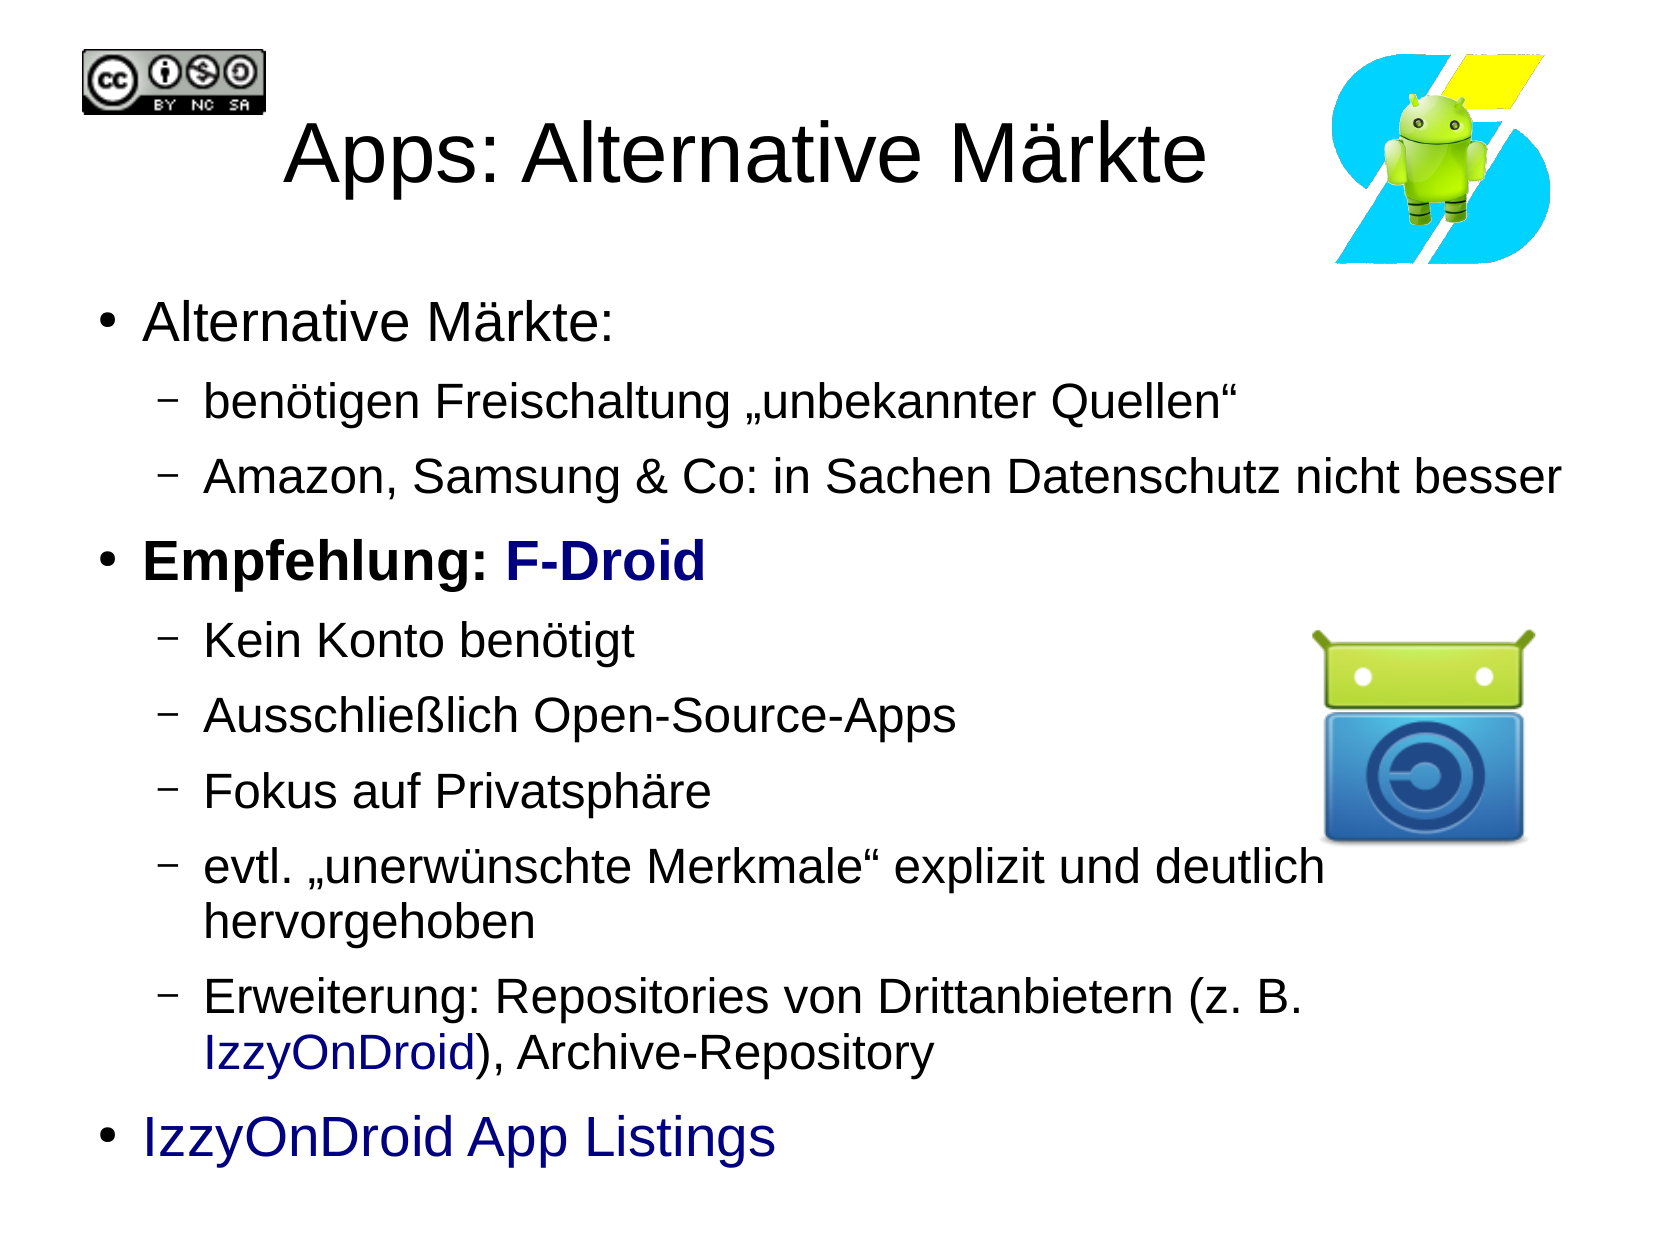

# Apps: Alternative Märkte
Alternative Märkte:
benötigen Freischaltung „unbekannter Quellen“
Amazon, Samsung & Co: in Sachen Datenschutz nicht besser
Empfehlung: F-Droid
Kein Konto benötigt
Ausschließlich Open-Source-Apps
Fokus auf Privatsphäre
evtl. „unerwünschte Merkmale“ explizit und deutlich hervorgehoben
Erweiterung: Repositories von Drittanbietern (z. B. IzzyOnDroid), Archive-Repository
IzzyOnDroid App Listings